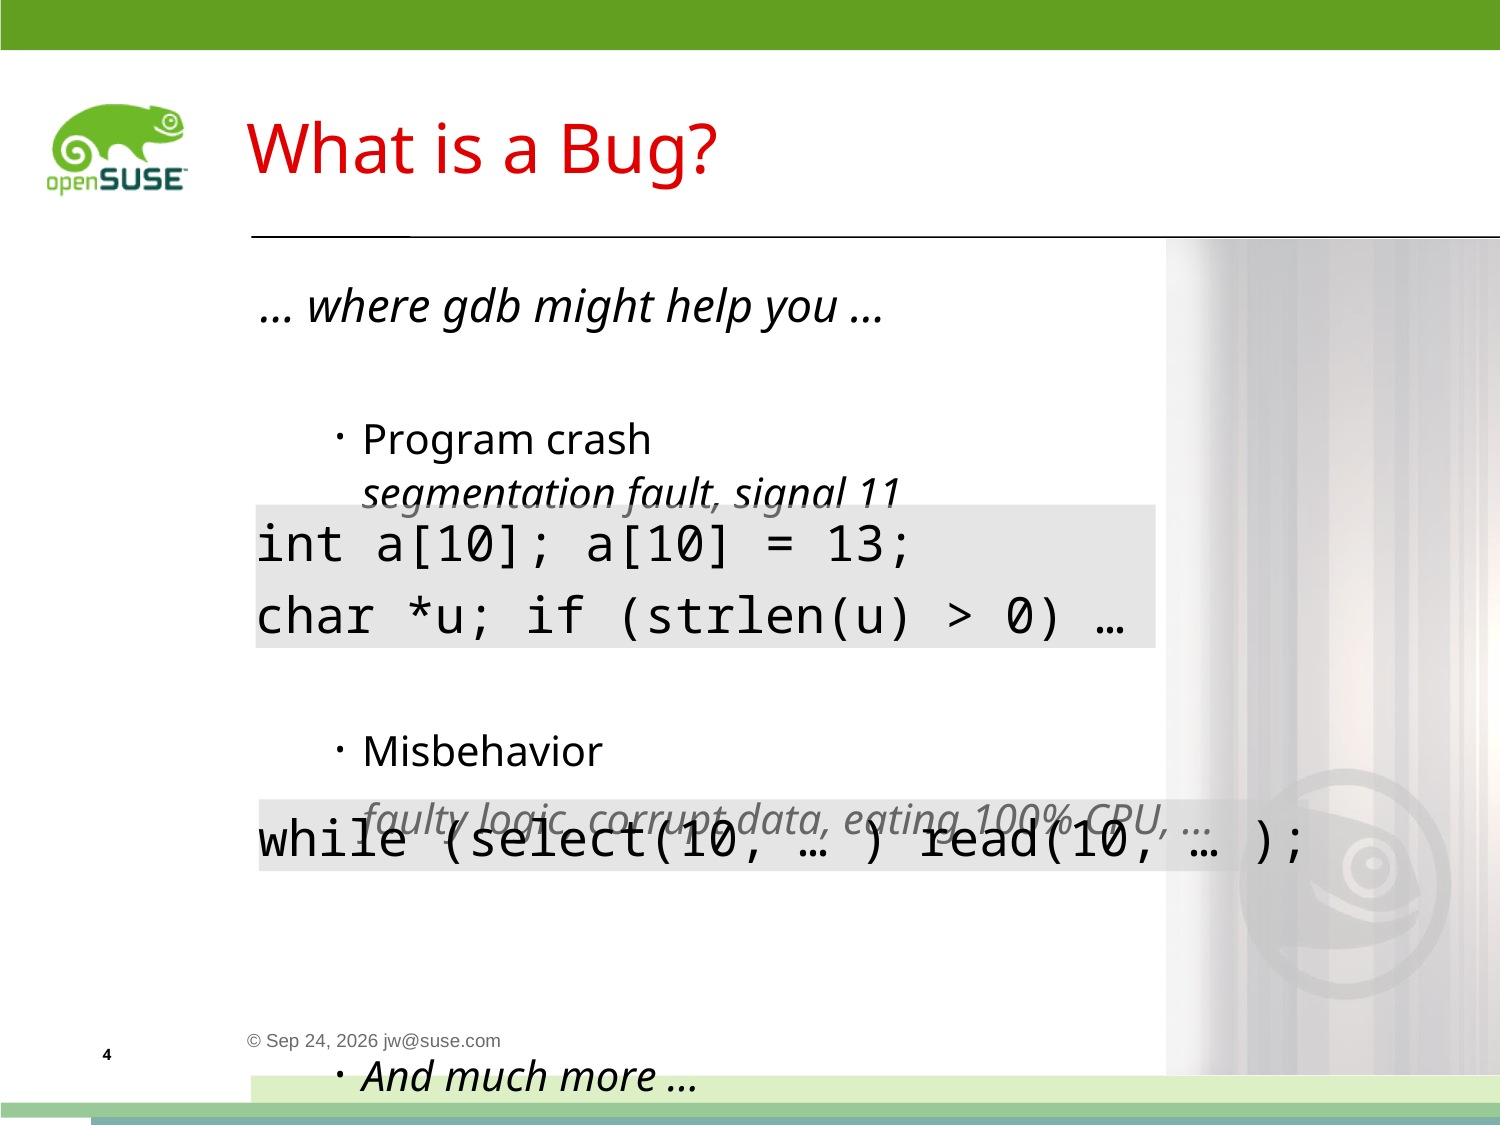

# What is a Bug?
… where gdb might help you …
Program crash
segmentation fault, signal 11
Misbehavior
faulty logic, corrupt data, eating 100% CPU, ...
And much more ...
int a[10]; a[10] = 13;
char *u; if (strlen(u) > 0) …
while (select(10, … ) read(10, … );